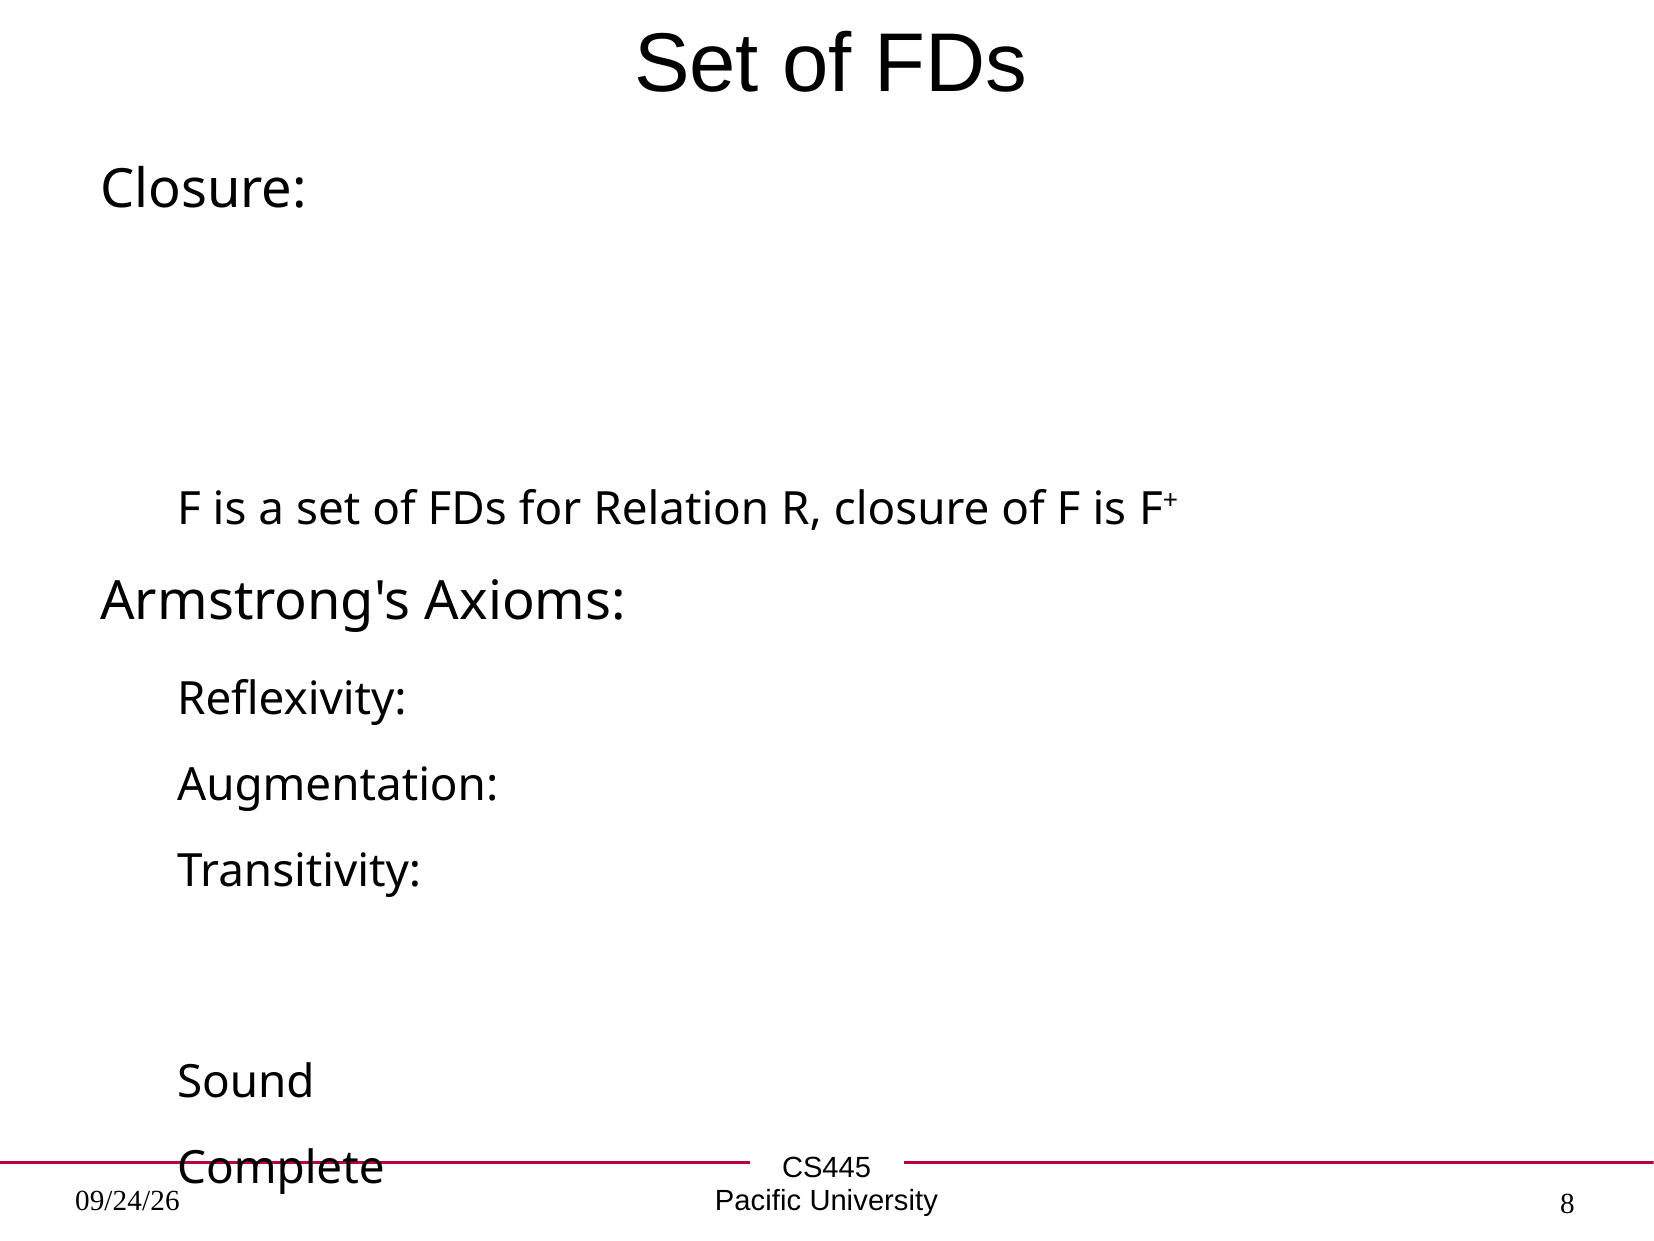

# Set of FDs
Closure:
F is a set of FDs for Relation R, closure of F is F+
Armstrong's Axioms:
Reflexivity:
Augmentation:
Transitivity:
Sound
Complete